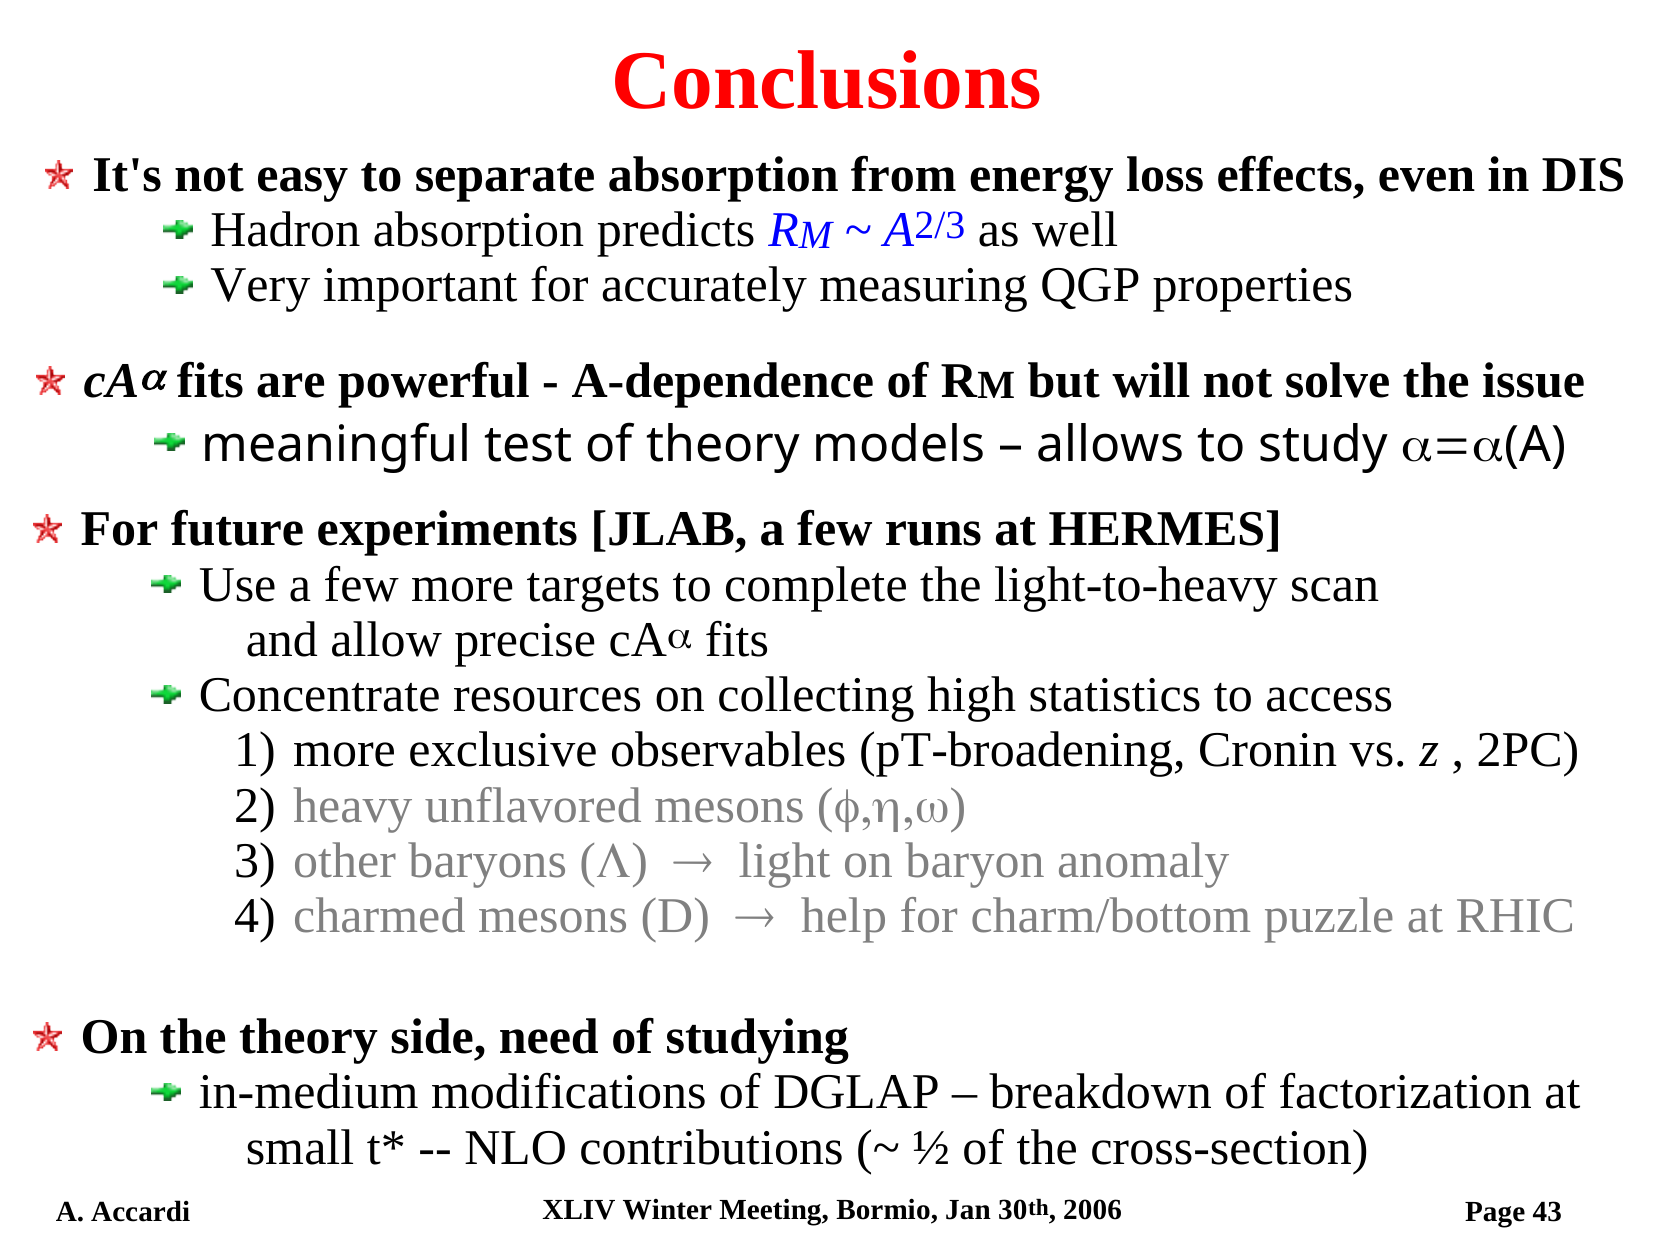

Conclusions
It's not easy to separate absorption from energy loss effects, even in DIS
Hadron absorption predicts RM ~ A2/3 as well
Very important for accurately measuring QGP properties
cAa fits are powerful - A-dependence of RM but will not solve the issue
meaningful test of theory models – allows to study a=a(A)
For future experiments [JLAB, a few runs at HERMES]
Use a few more targets to complete the light-to-heavy scan
and allow precise cAa fits
Concentrate resources on collecting high statistics to access
more exclusive observables (pT-broadening, Cronin vs. z , 2PC)
heavy unflavored mesons (f,h,w)
other baryons (L)  light on baryon anomaly
charmed mesons (D)  help for charm/bottom puzzle at RHIC
On the theory side, need of studying
in-medium modifications of DGLAP – breakdown of factorization at small t* -- NLO contributions (~ ½ of the cross-section)
A. Accardi
XLIV Winter Meeting, Bormio, Jan 30th, 2006
Page